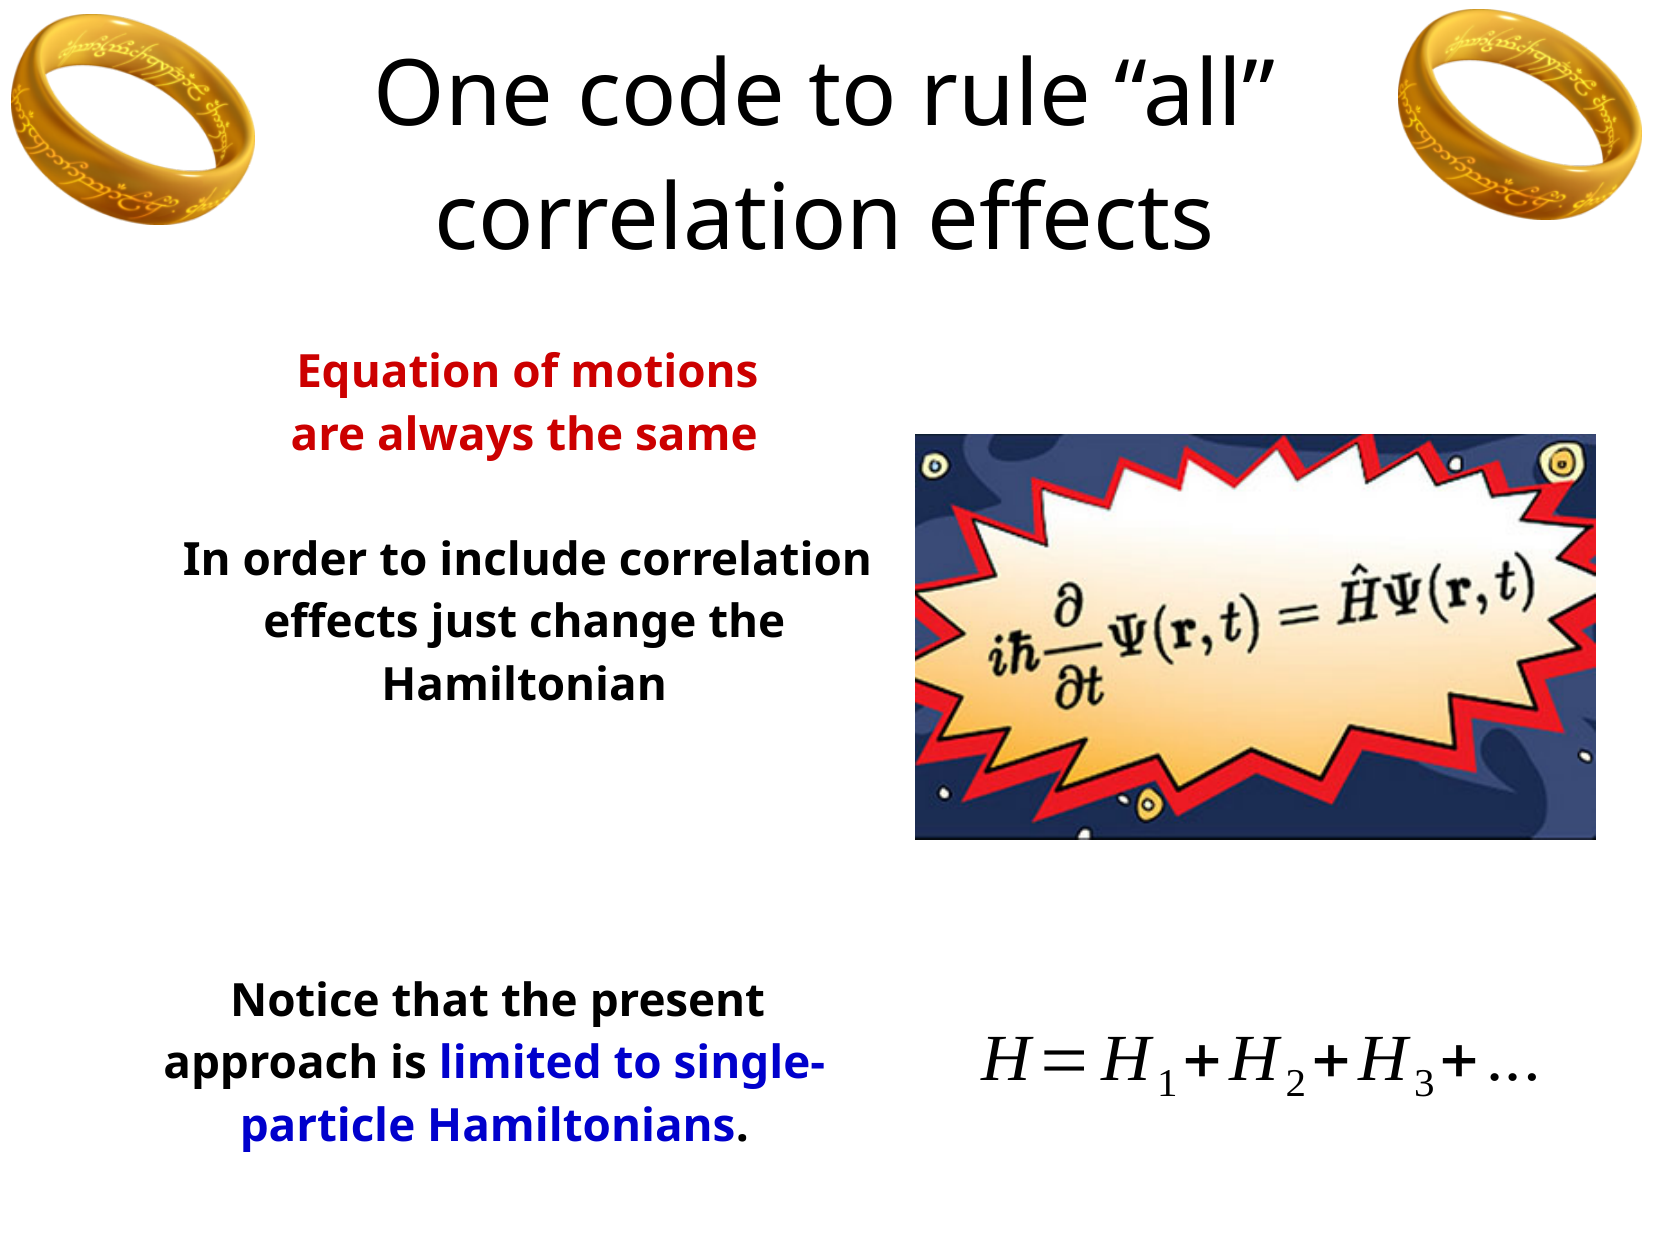

# One code to rule “all” correlation effects
Equation of motions
are always the same
In order to include correlation effects just change the Hamiltonian
Notice that the present approach is limited to single-particle Hamiltonians.